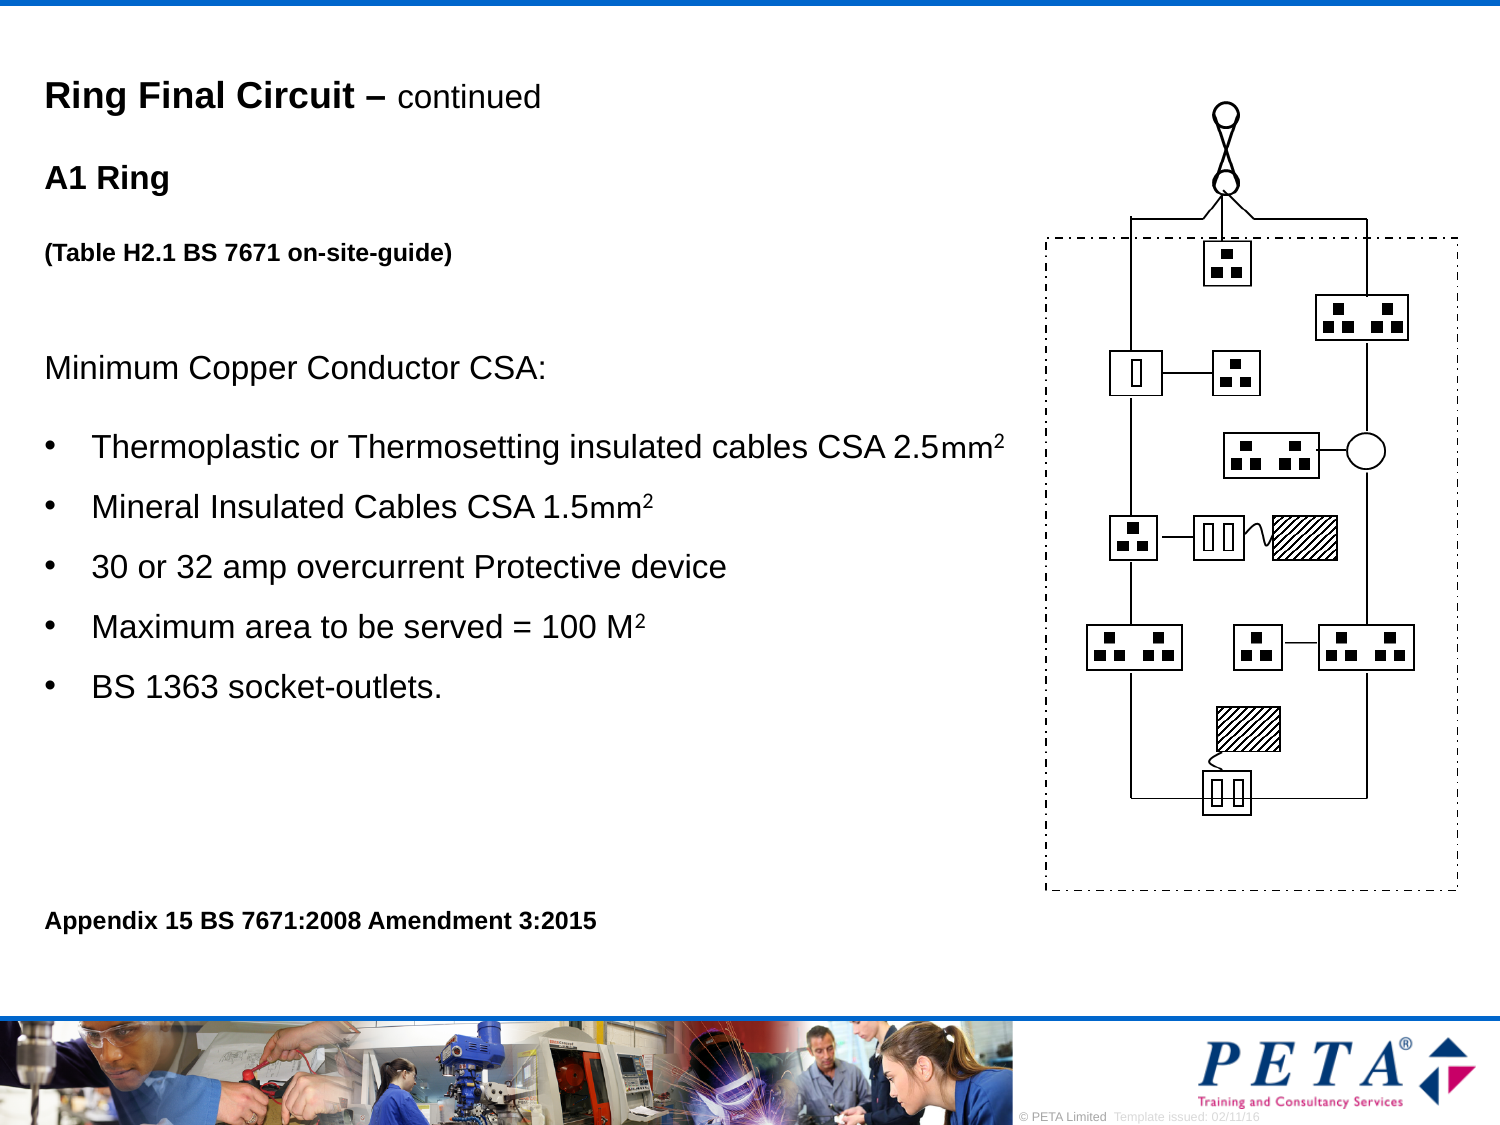

Ring Final Circuit – continued
A1 Ring
(Table H2.1 BS 7671 on-site-guide)
Minimum Copper Conductor CSA:
Thermoplastic or Thermosetting insulated cables CSA 2.5mm2
Mineral Insulated Cables CSA 1.5mm2
30 or 32 amp overcurrent Protective device
Maximum area to be served = 100 M2
BS 1363 socket-outlets.
Appendix 15 BS 7671:2008 Amendment 3:2015